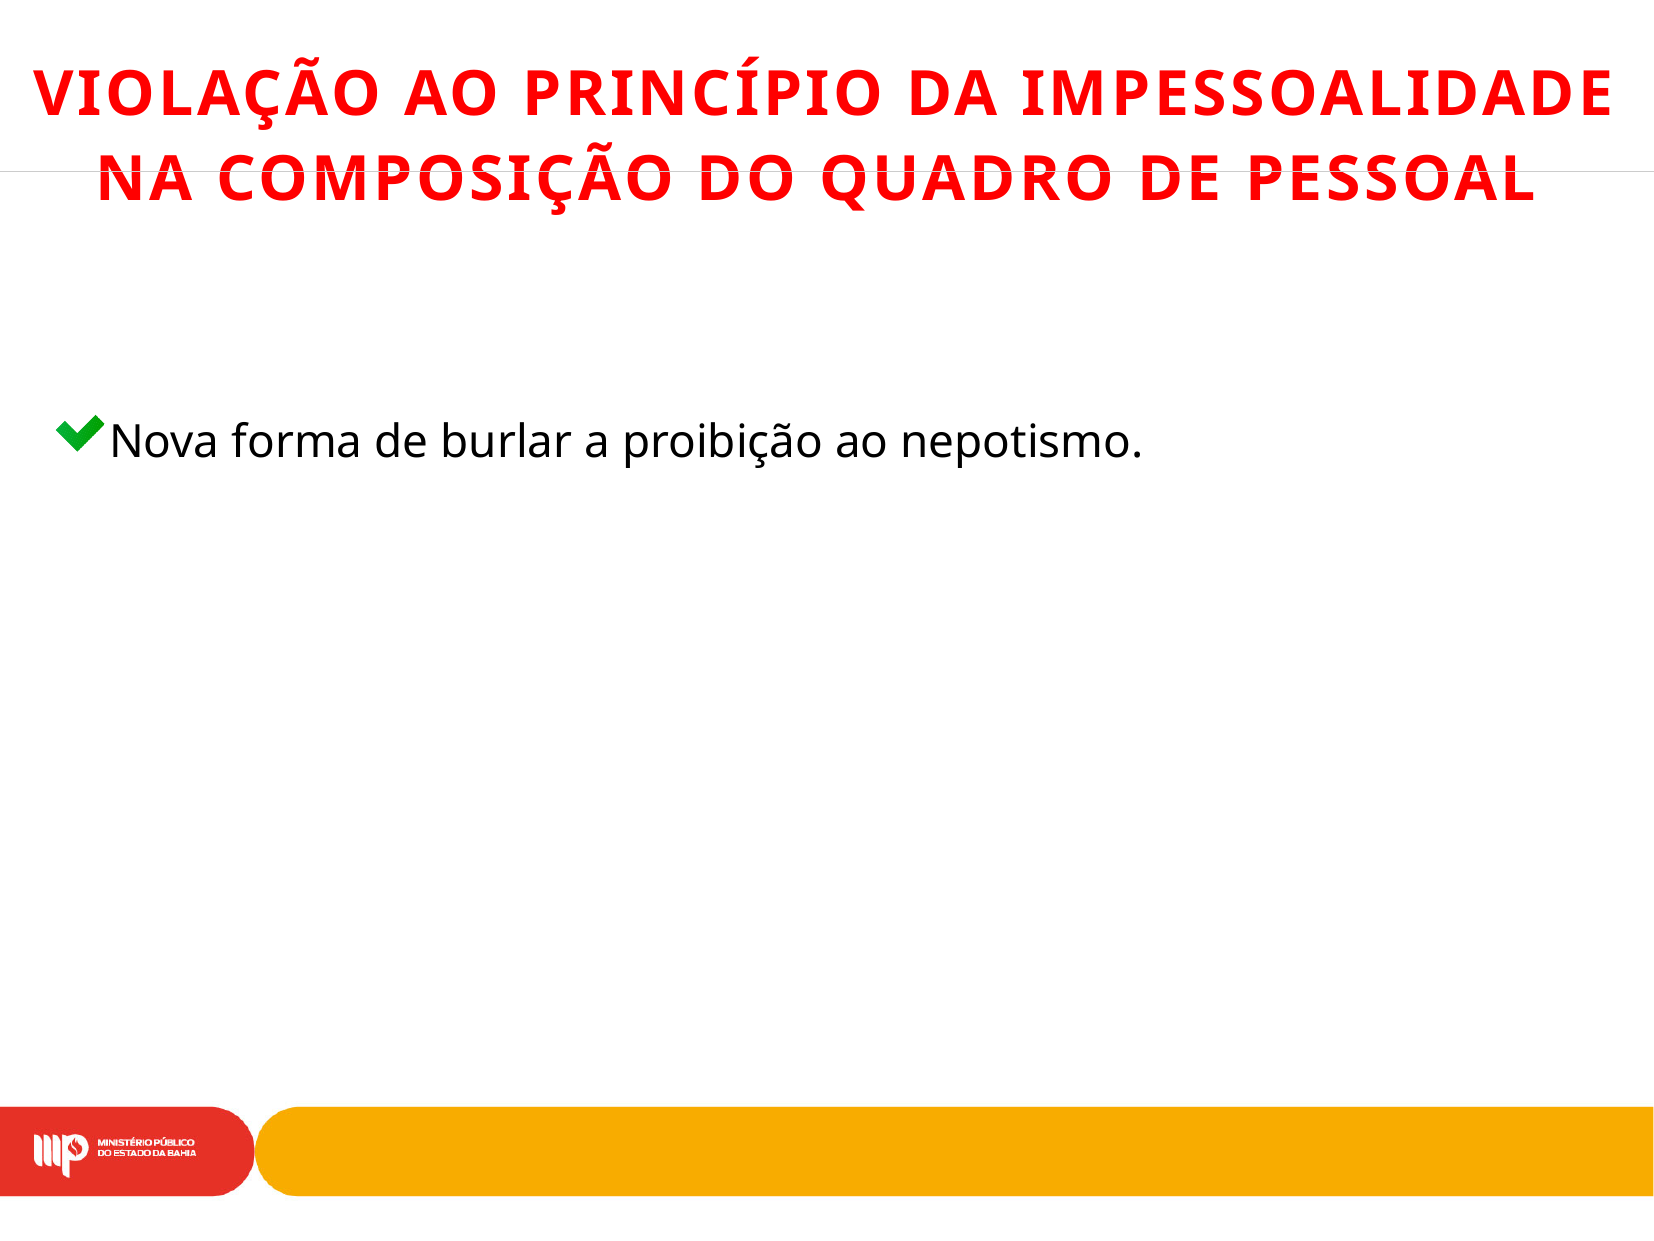

VIOLAÇÃO AO PRINCÍPIO DA IMPESSOALIDADE NA COMPOSIÇÃO DO QUADRO DE PESSOAL
 Nova forma de burlar a proibição ao nepotismo.